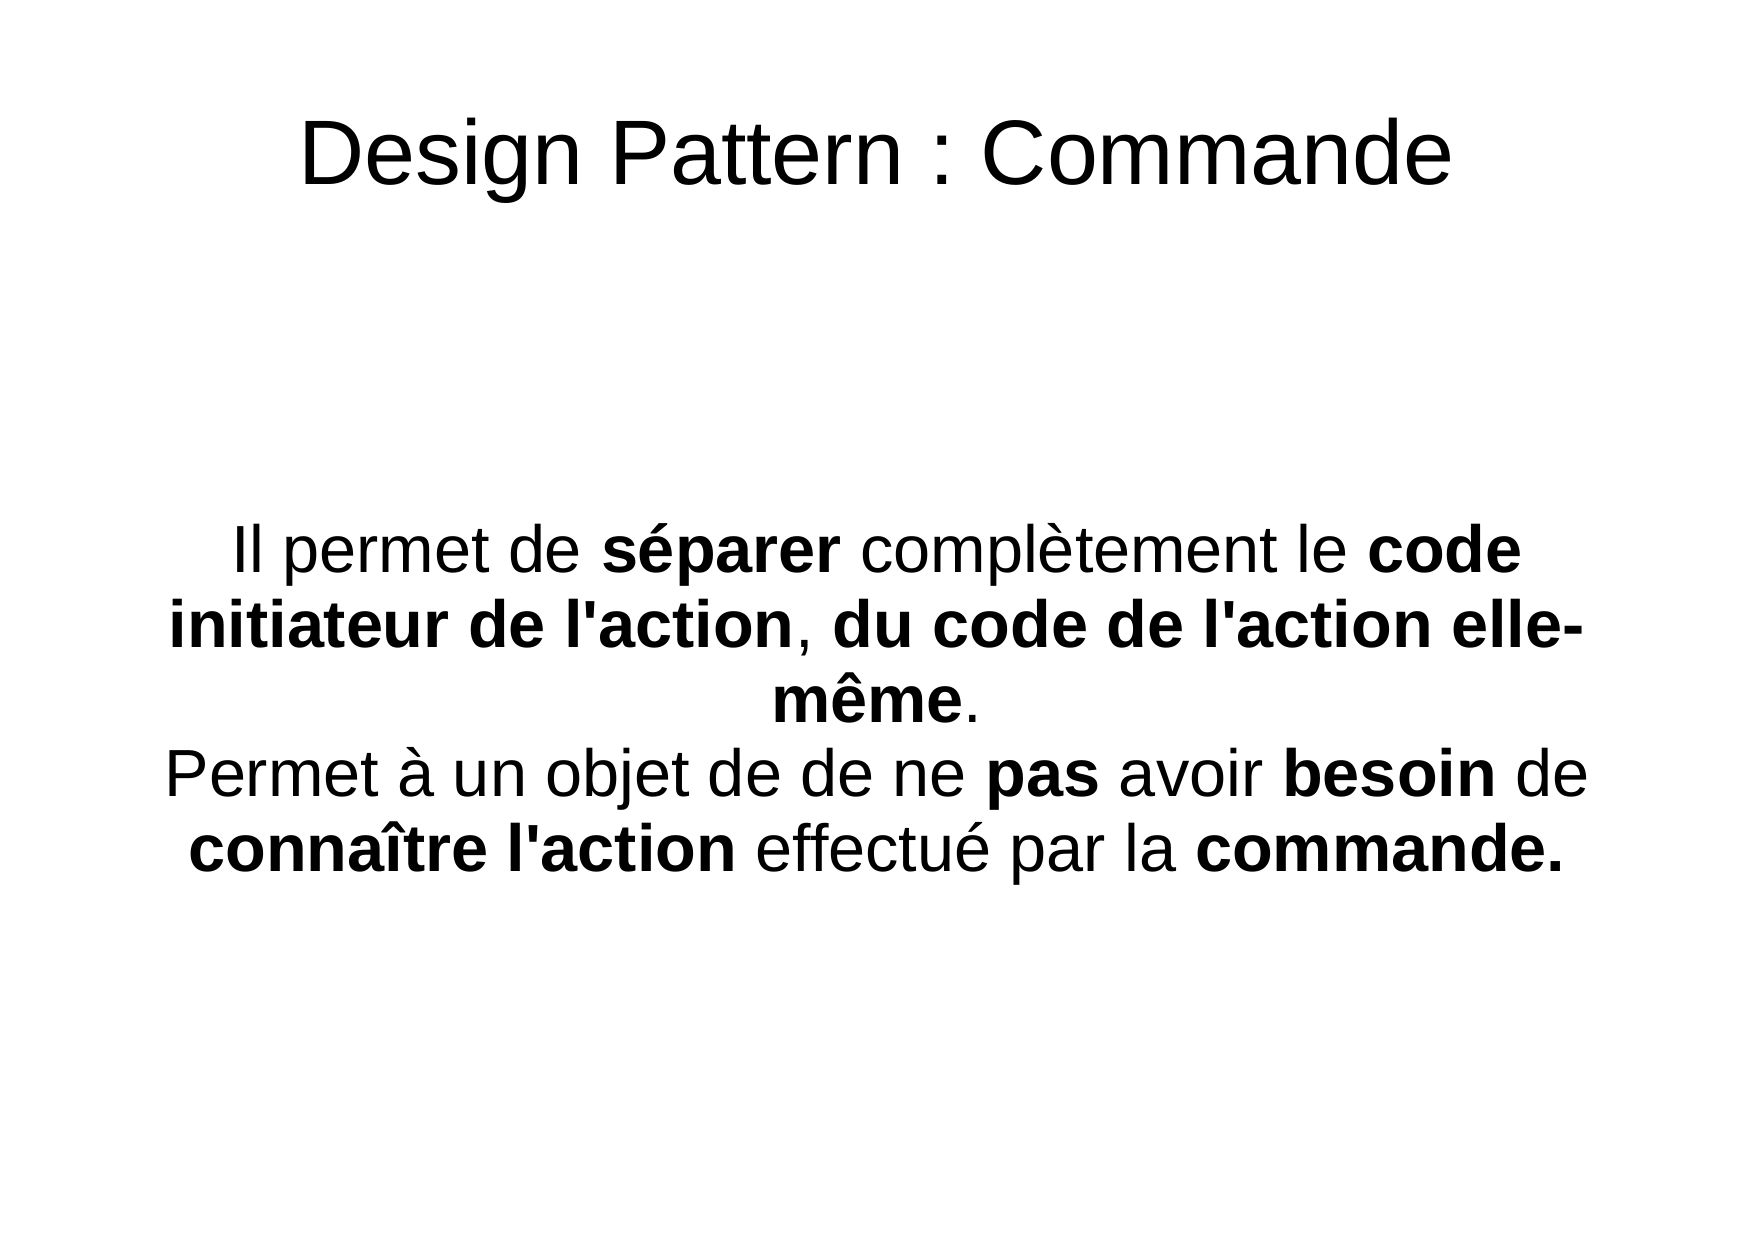

# Design Pattern : Commande
Il permet de séparer complètement le code initiateur de l'action, du code de l'action elle-même.
Permet à un objet de de ne pas avoir besoin de connaître l'action effectué par la commande.